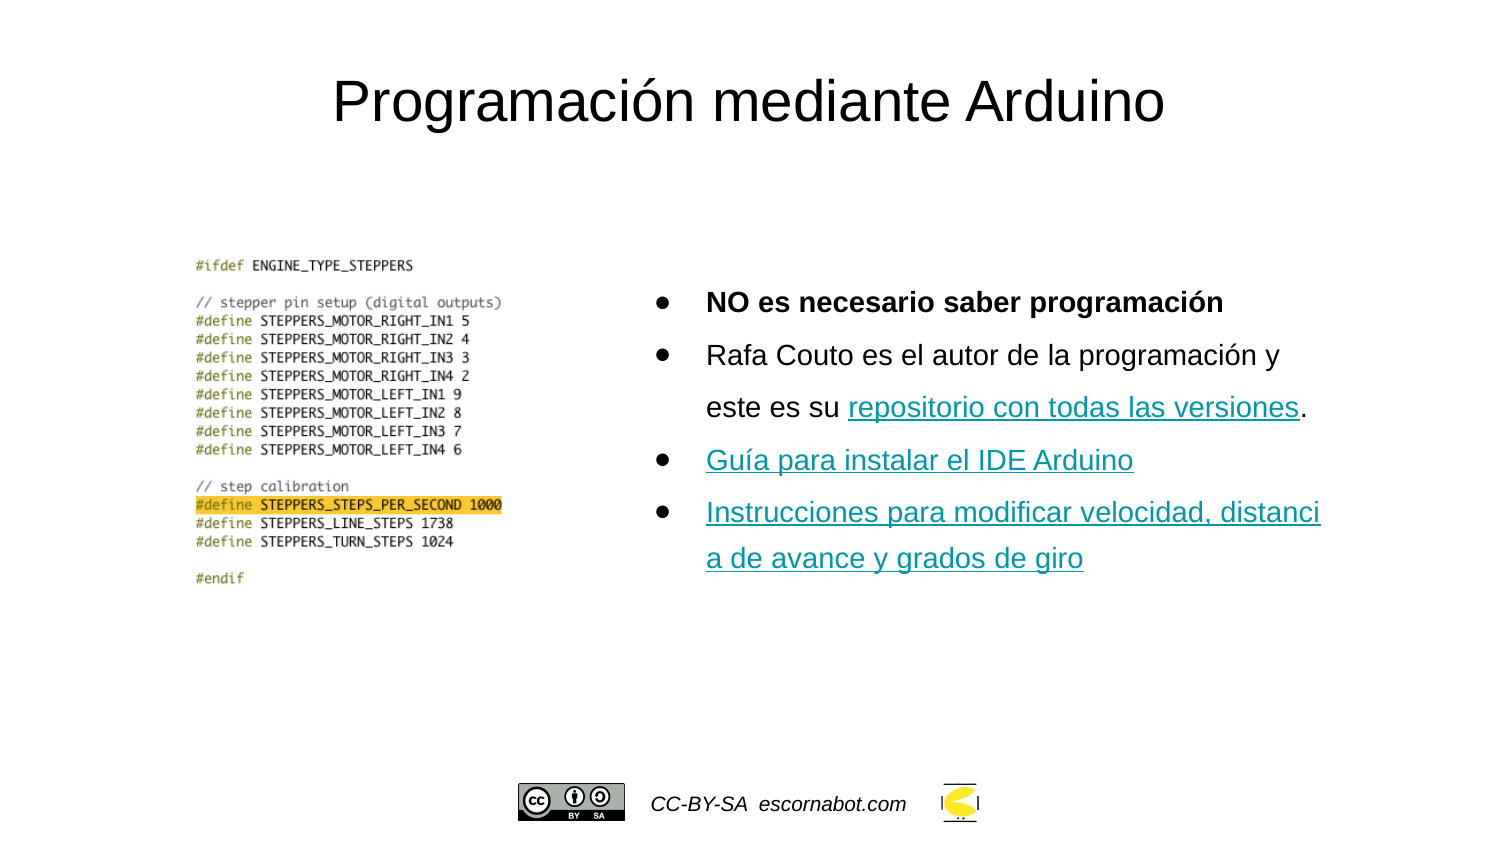

# Programación mediante Arduino
NO es necesario saber programación
Rafa Couto es el autor de la programación y este es su repositorio con todas las versiones.
Guía para instalar el IDE Arduino
Instrucciones para modificar velocidad, distancia de avance y grados de giro
CC-BY-SA escornabot.com